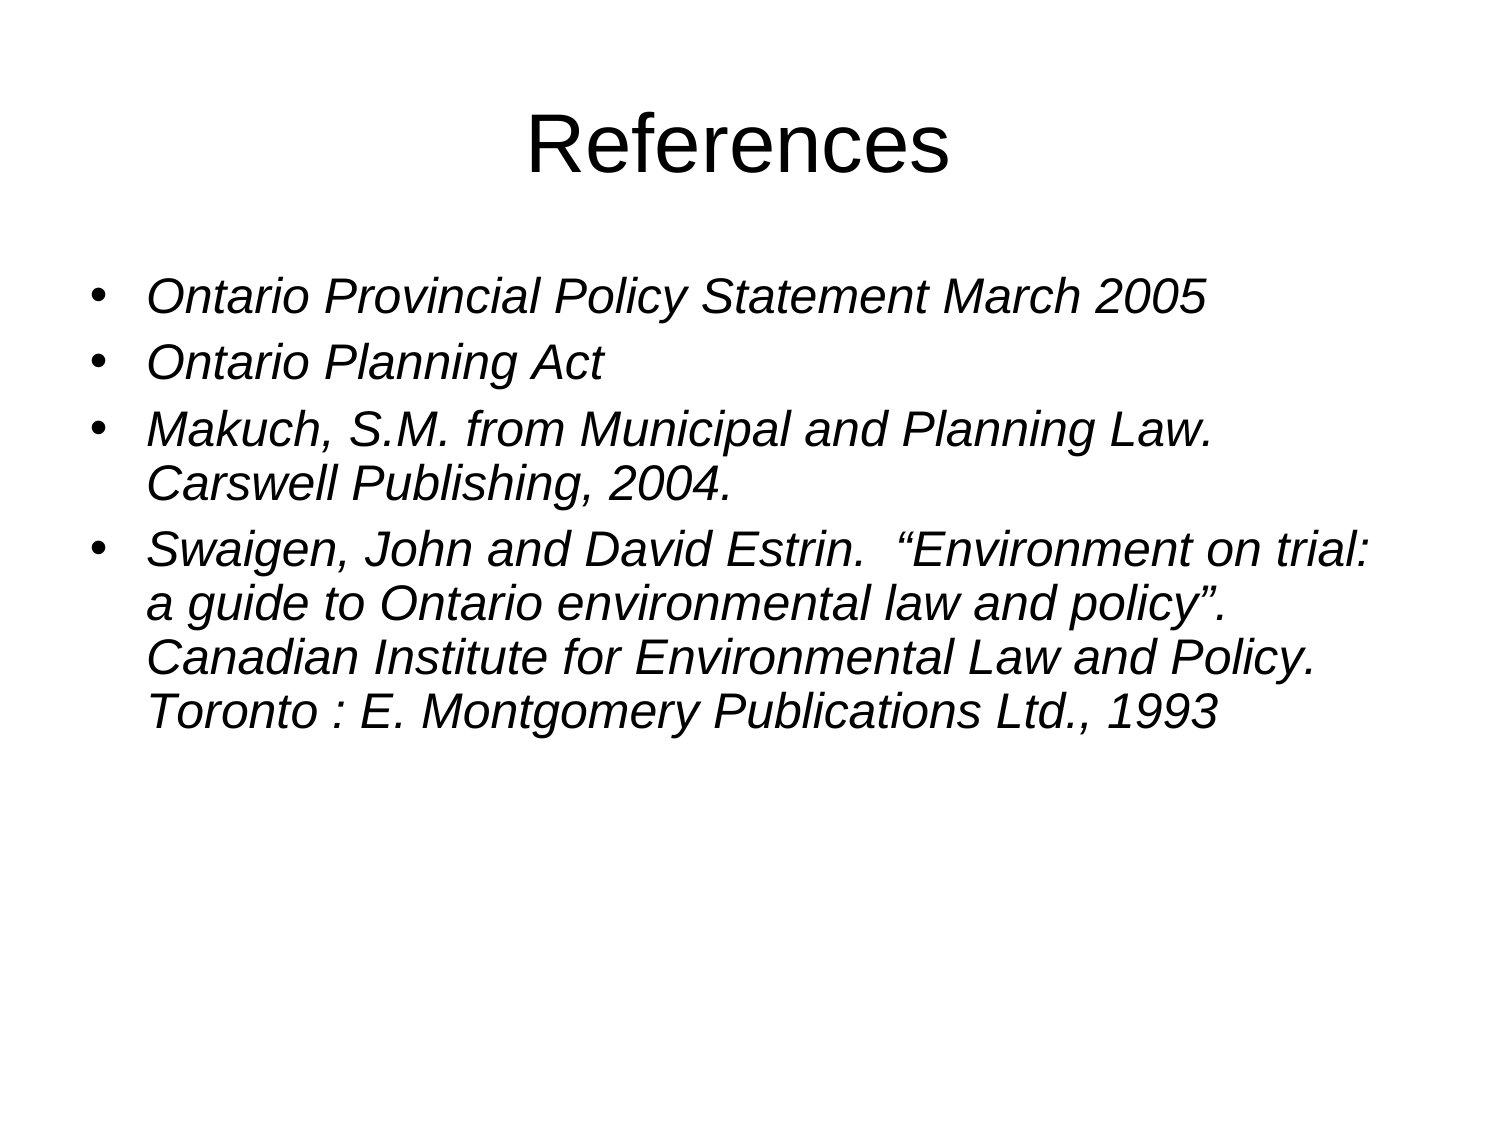

# References
Ontario Provincial Policy Statement March 2005
Ontario Planning Act
Makuch, S.M. from Municipal and Planning Law. Carswell Publishing, 2004.
Swaigen, John and David Estrin. “Environment on trial: a guide to Ontario environmental law and policy”. Canadian Institute for Environmental Law and Policy. Toronto : E. Montgomery Publications Ltd., 1993